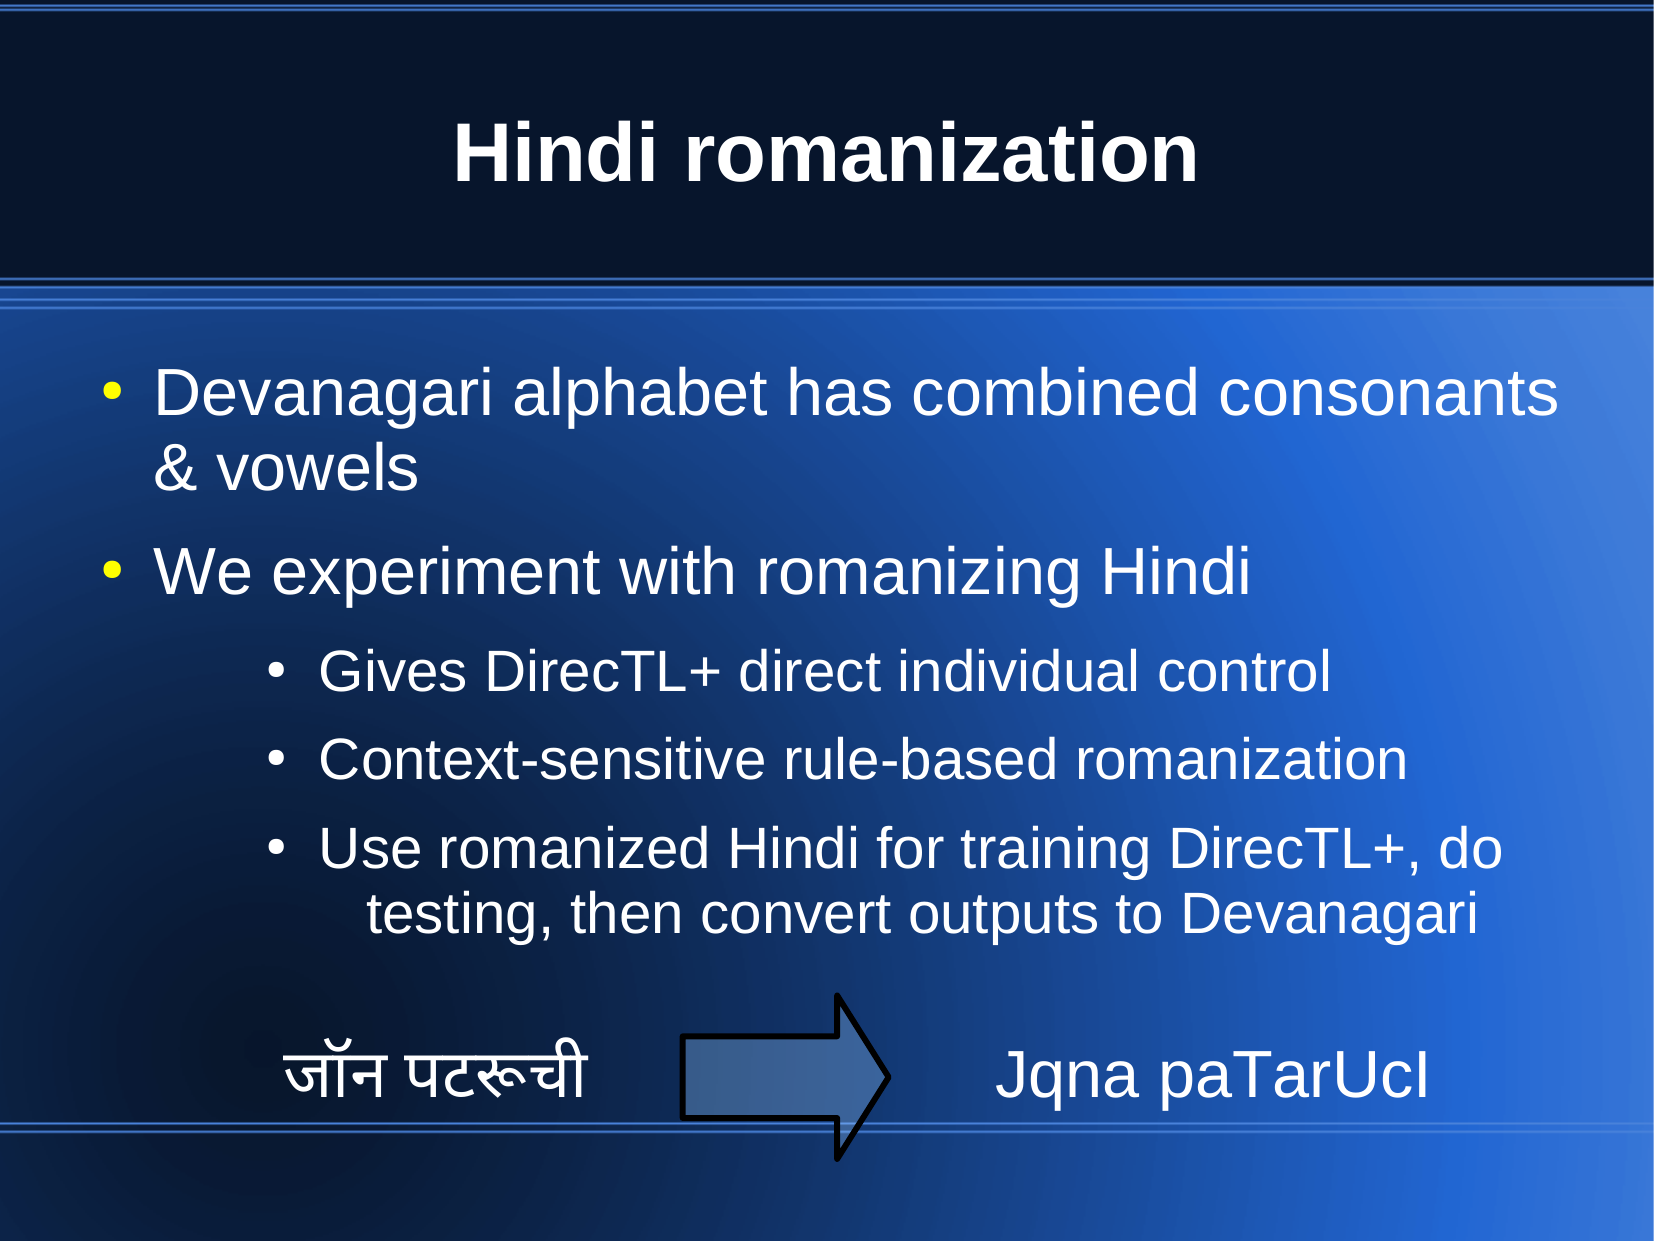

# Hindi romanization
Devanagari alphabet has combined consonants & vowels
We experiment with romanizing Hindi
Gives DirecTL+ direct individual control
Context-sensitive rule-based romanization
Use romanized Hindi for training DirecTL+, do testing, then convert outputs to Devanagari
जॉन पटरूची
Jqna paTarUcI